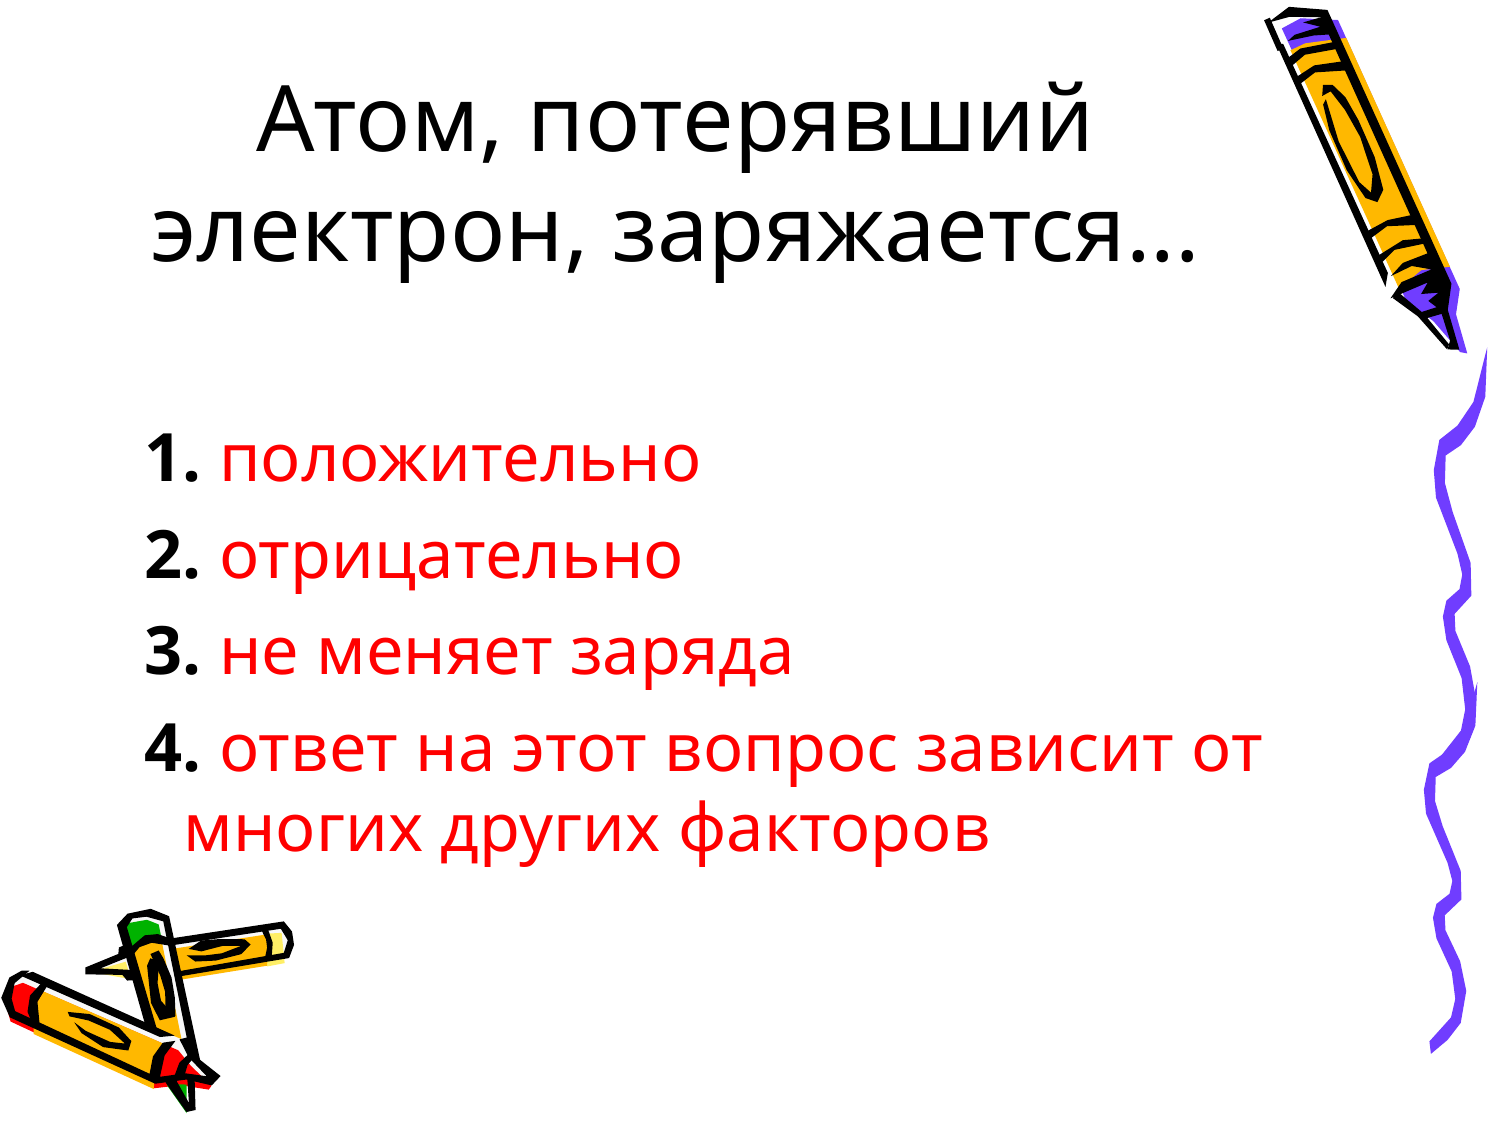

# Атом, потерявший электрон, заряжается...
 1. положительно
 2. отрицательно
 3. не меняет заряда
 4. ответ на этот вопрос зависит от многих других факторов